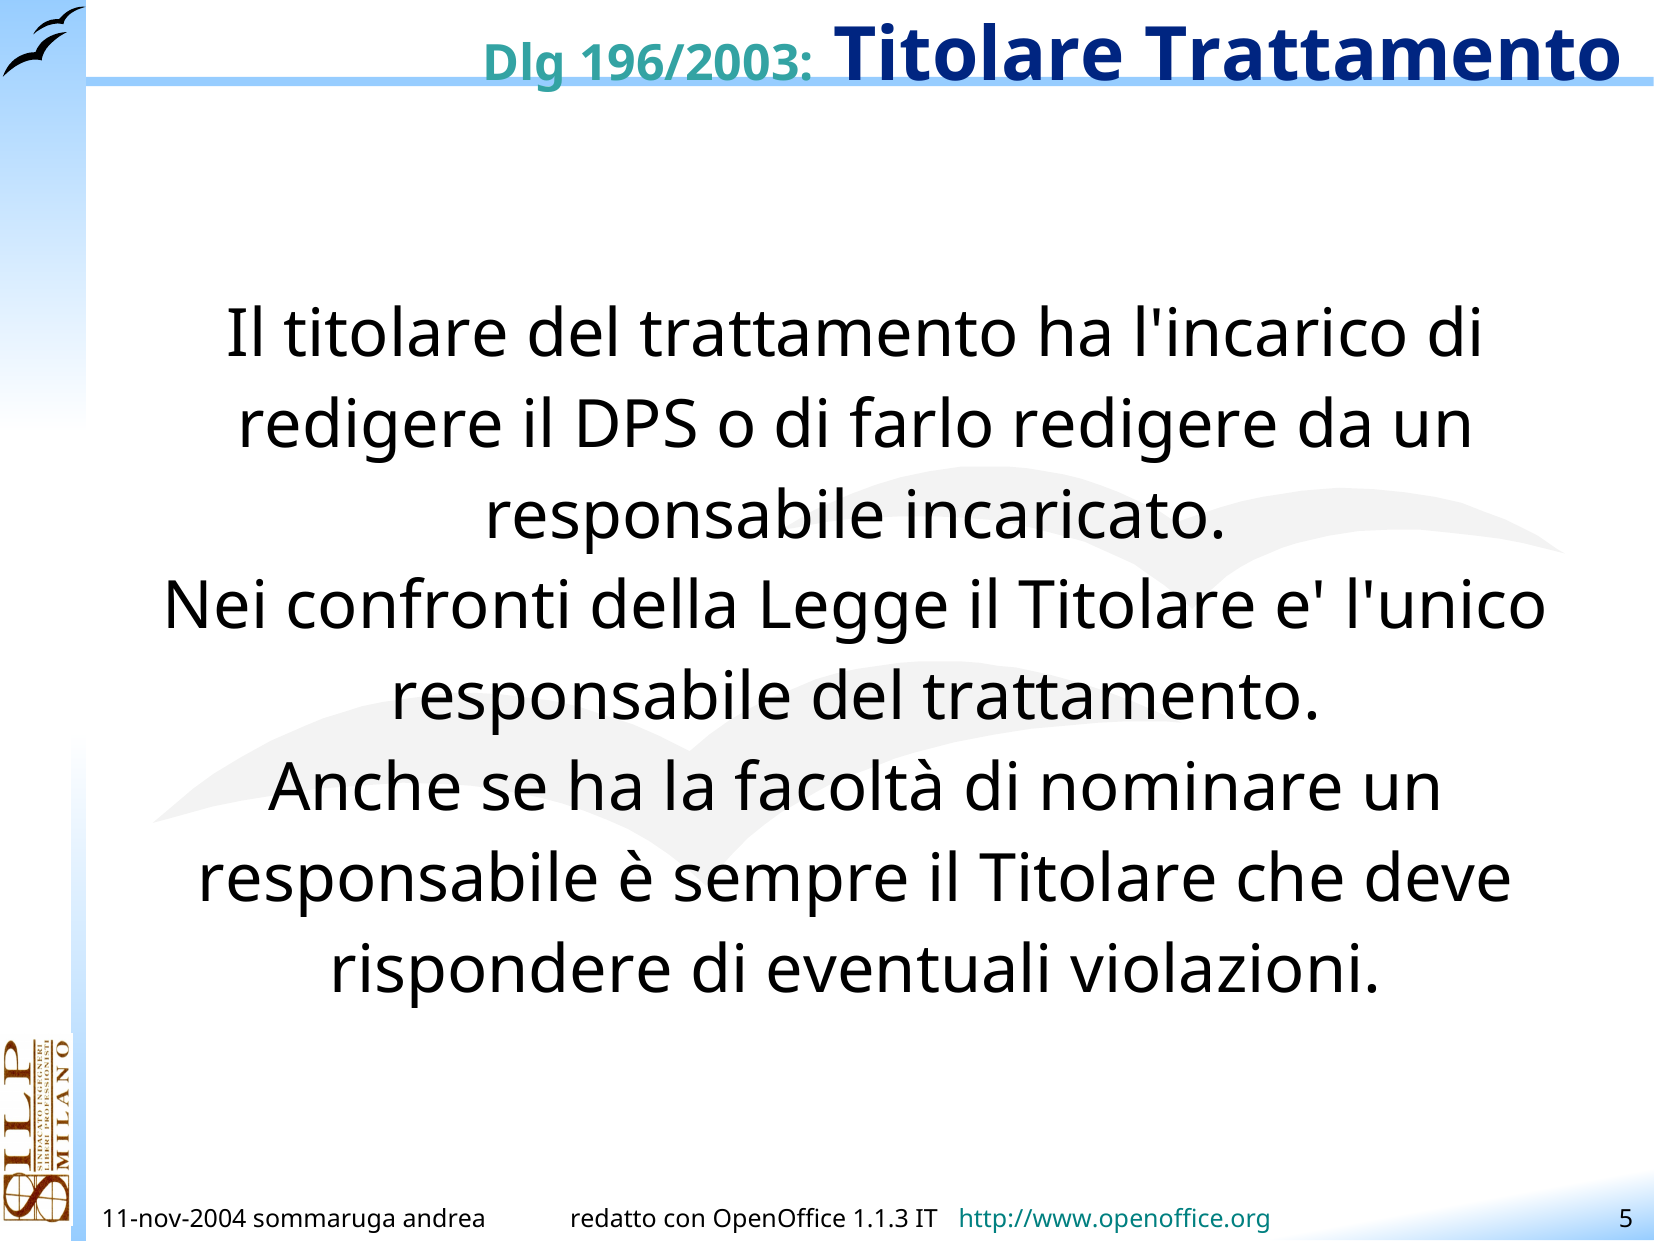

# Dlg 196/2003: Titolare Trattamento
Il titolare del trattamento ha l'incarico di redigere il DPS o di farlo redigere da un responsabile incaricato.
Nei confronti della Legge il Titolare e' l'unico responsabile del trattamento.
Anche se ha la facoltà di nominare un responsabile è sempre il Titolare che deve rispondere di eventuali violazioni.